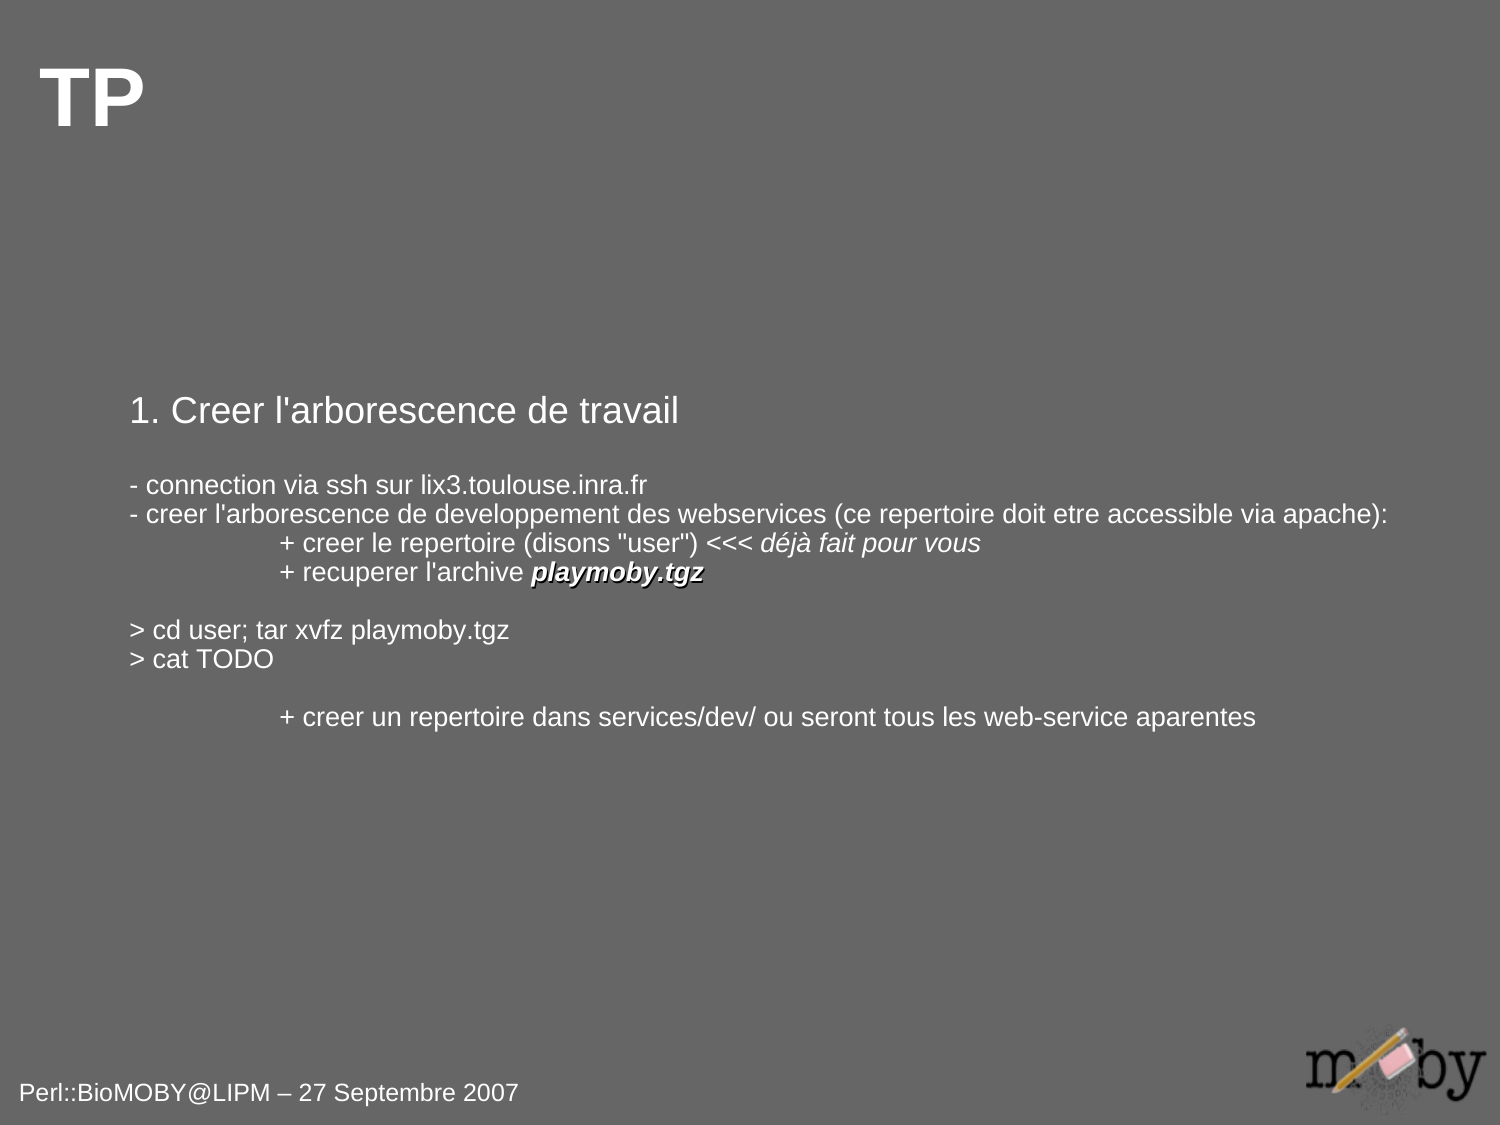

TP
1. Creer l'arborescence de travail
- connection via ssh sur lix3.toulouse.inra.fr
- creer l'arborescence de developpement des webservices (ce repertoire doit etre accessible via apache):
	+ creer le repertoire (disons "user") <<< déjà fait pour vous
	+ recuperer l'archive playmoby.tgz
> cd user; tar xvfz playmoby.tgz
> cat TODO
	+ creer un repertoire dans services/dev/ ou seront tous les web-service aparentes